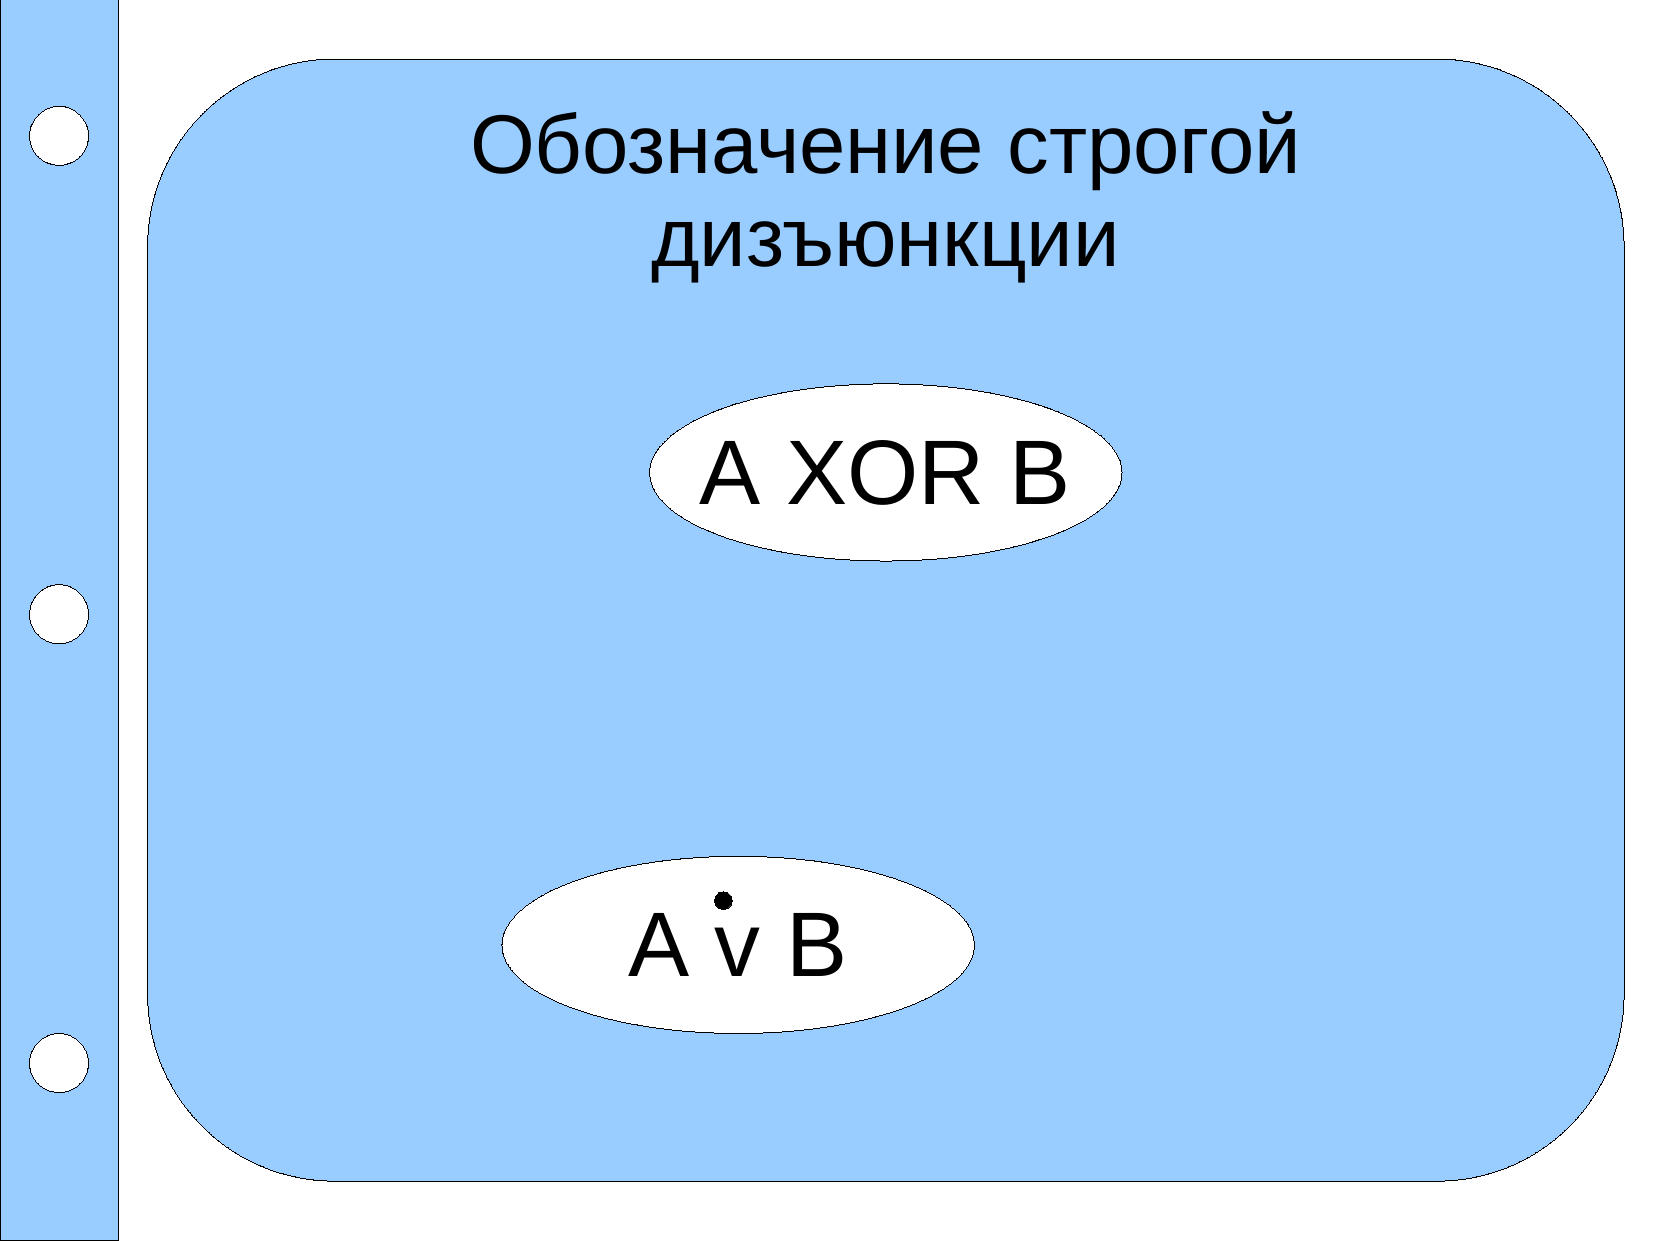

Обозначение строгой
дизъюнкции
А ХOR В
А v В